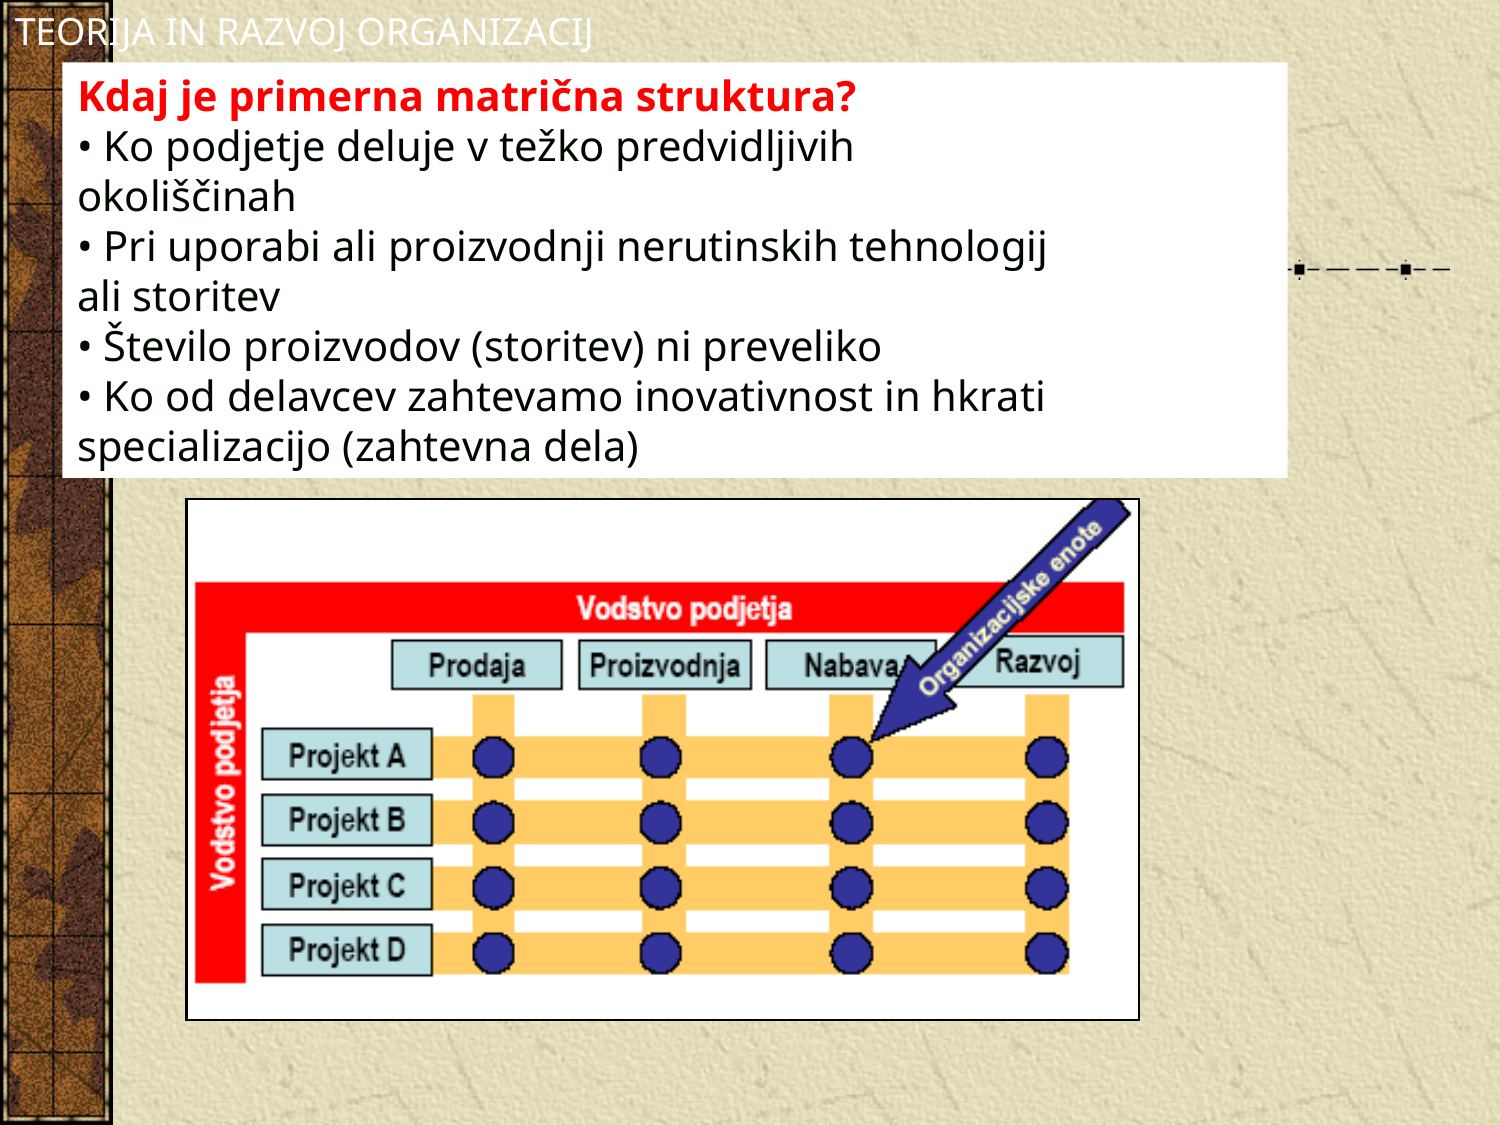

TEORIJA IN RAZVOJ ORGANIZACIJ
Kdaj je primerna matrična struktura?
• Ko podjetje deluje v težko predvidljivih
okoliščinah
• Pri uporabi ali proizvodnji nerutinskih tehnologij
ali storitev
• Število proizvodov (storitev) ni preveliko
• Ko od delavcev zahtevamo inovativnost in hkrati
specializacijo (zahtevna dela)